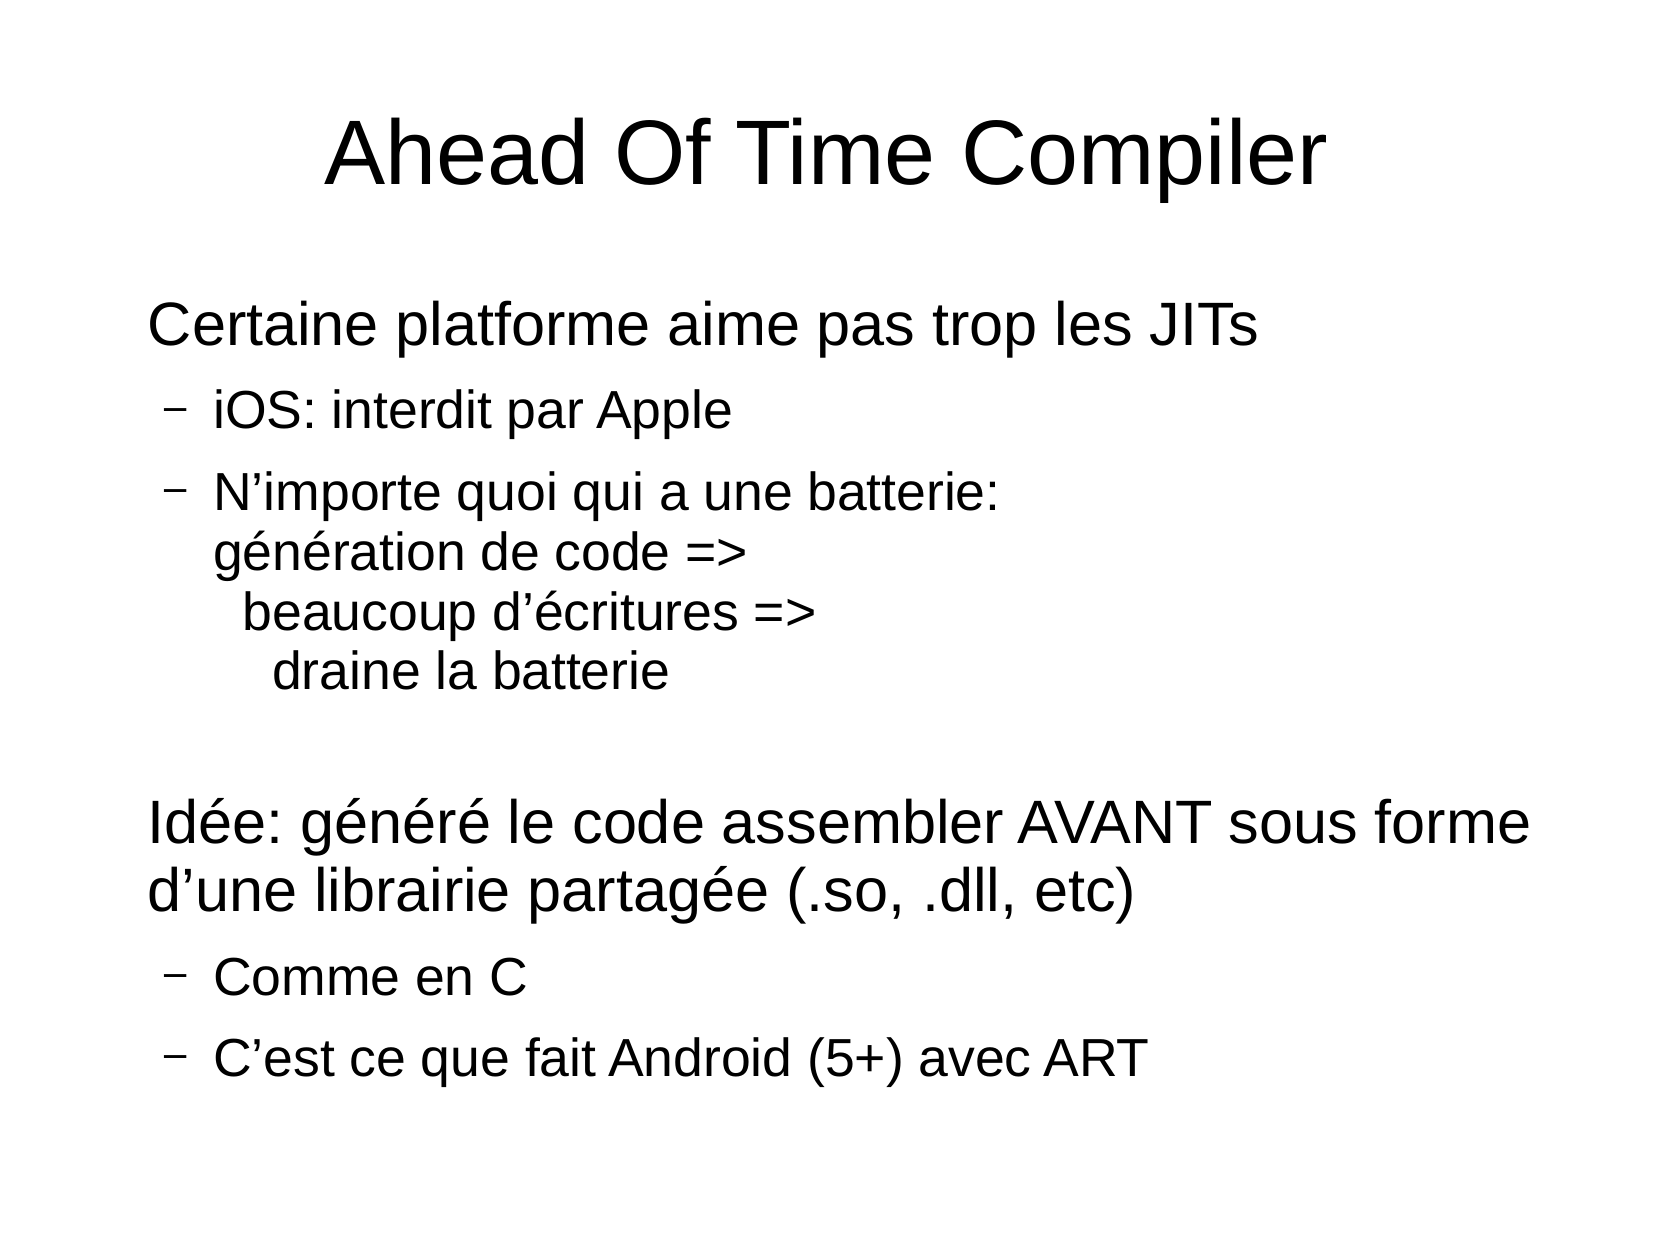

# Ahead Of Time Compiler
Certaine platforme aime pas trop les JITs
iOS: interdit par Apple
N’importe quoi qui a une batterie:
génération de code =>
 beaucoup d’écritures =>
 draine la batterie
Idée: généré le code assembler AVANT sous forme d’une librairie partagée (.so, .dll, etc)
Comme en C
C’est ce que fait Android (5+) avec ART